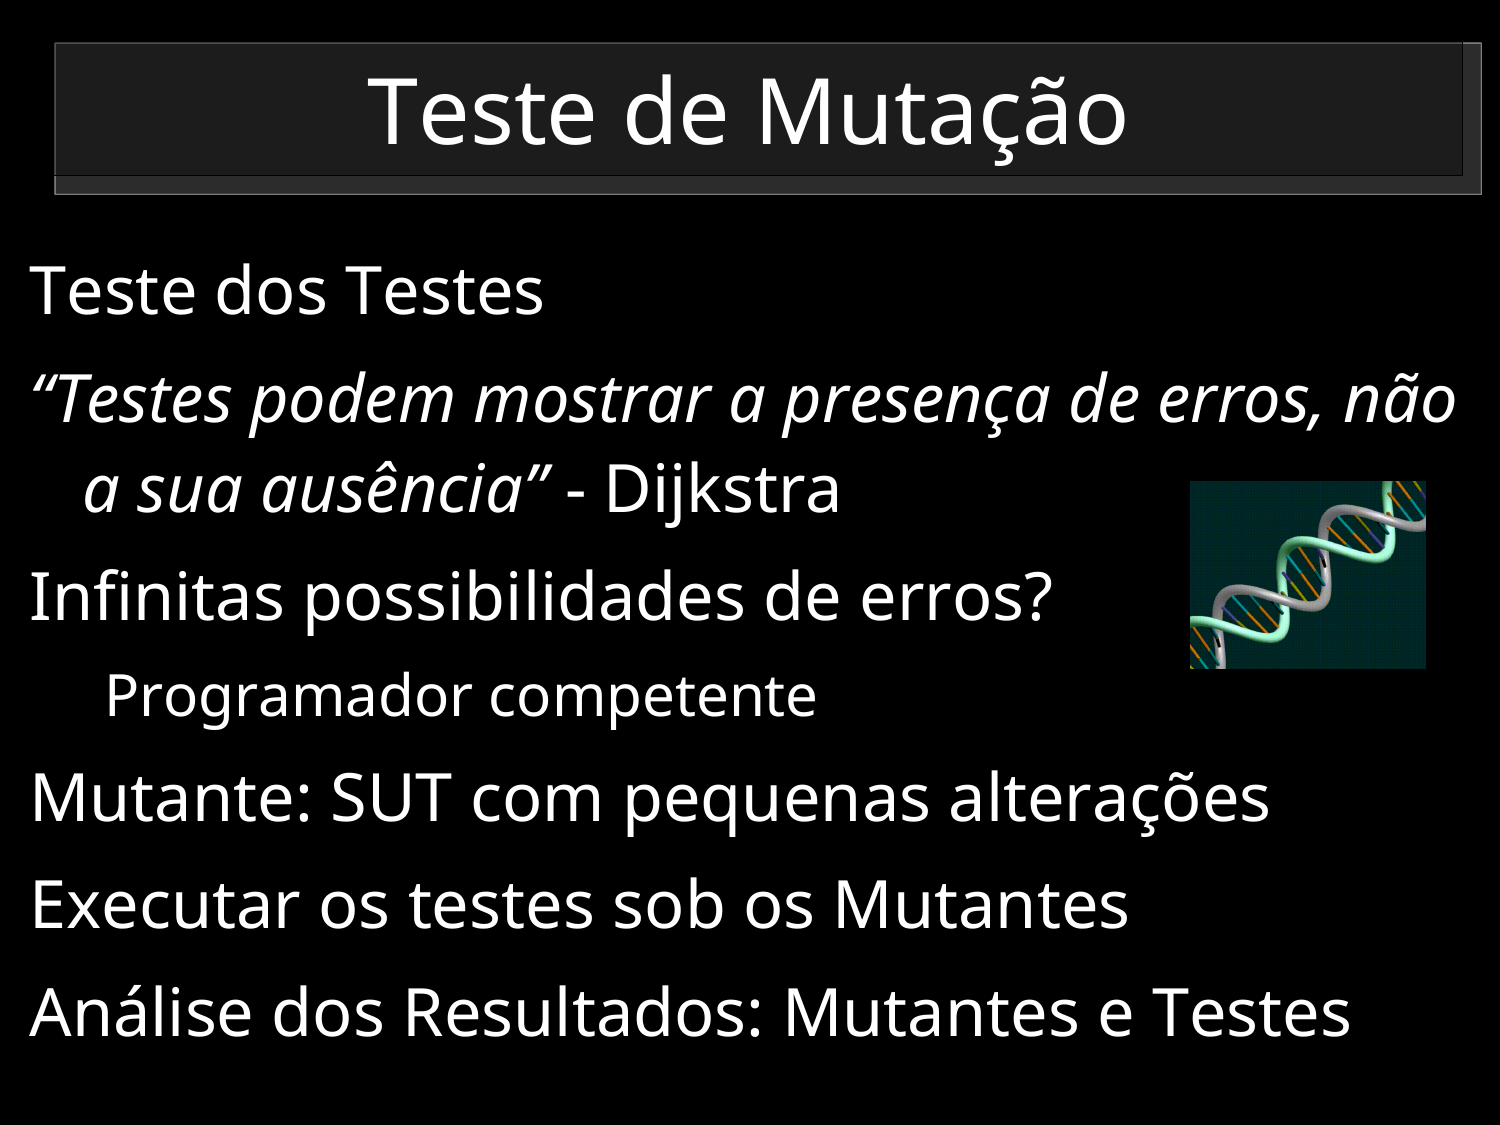

# Teste de Mutação
Teste dos Testes
“Testes podem mostrar a presença de erros, não a sua ausência” - Dijkstra
Infinitas possibilidades de erros?
Programador competente
Mutante: SUT com pequenas alterações
Executar os testes sob os Mutantes
Análise dos Resultados: Mutantes e Testes